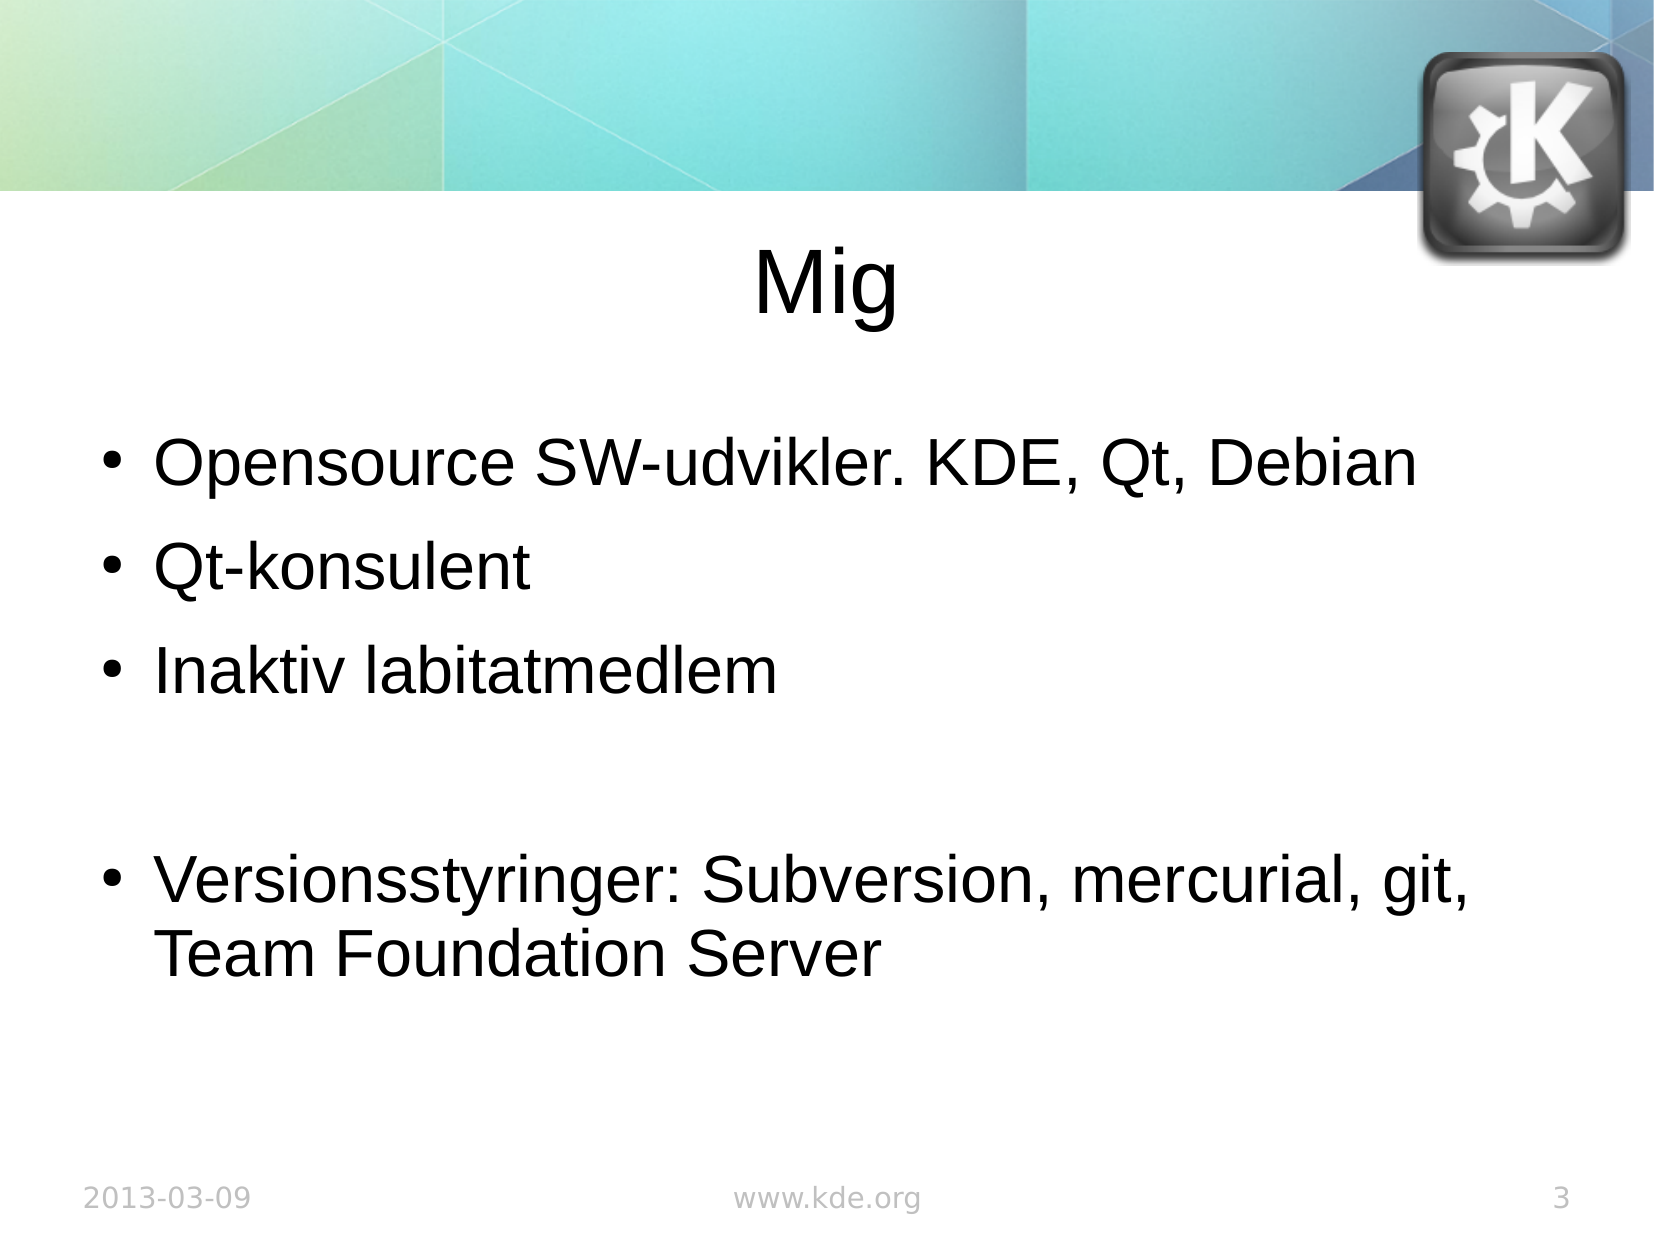

# Mig
Opensource SW-udvikler. KDE, Qt, Debian
Qt-konsulent
Inaktiv labitatmedlem
Versionsstyringer: Subversion, mercurial, git, Team Foundation Server
2013-03-09
www.kde.org
3